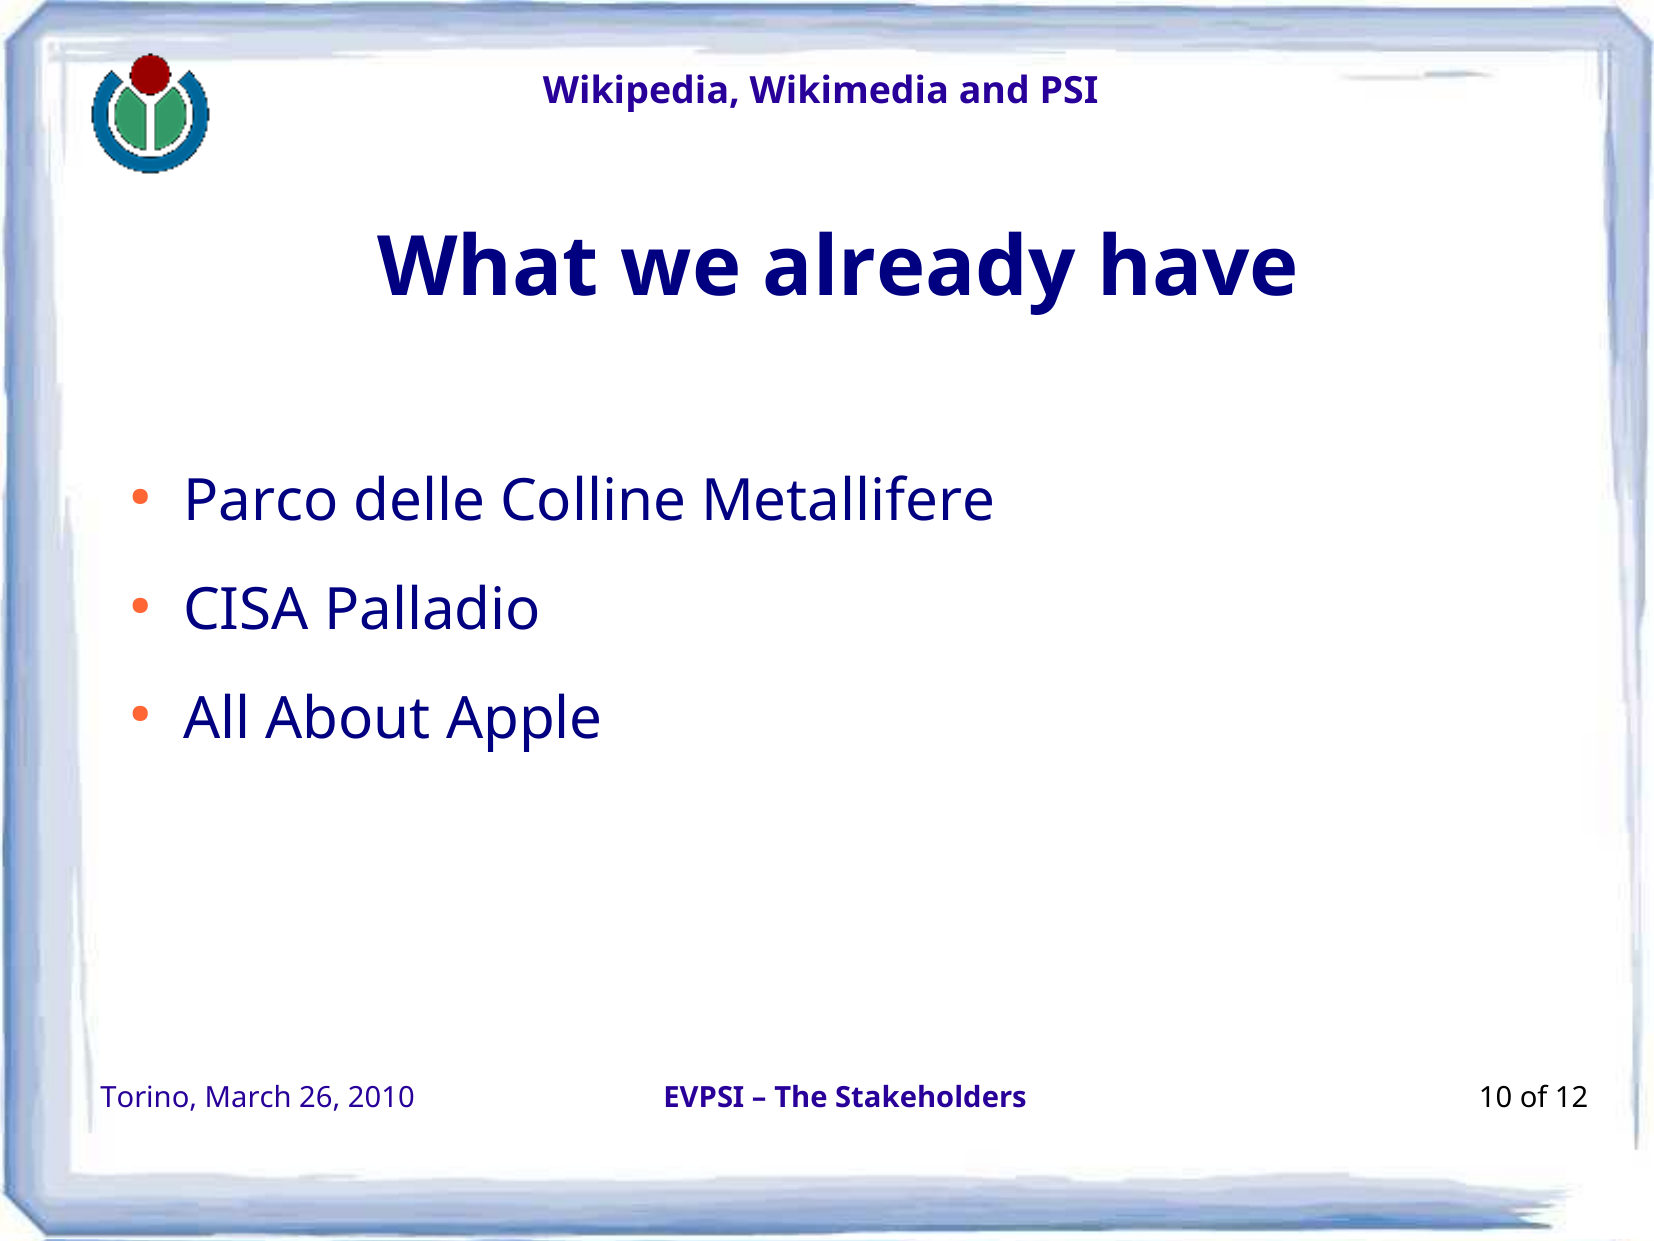

# Wikipedia, Wikimedia and PSI
What we already have
Parco delle Colline Metallifere
CISA Palladio
All About Apple
26 marzo 2010
EVPSI, Torino
10